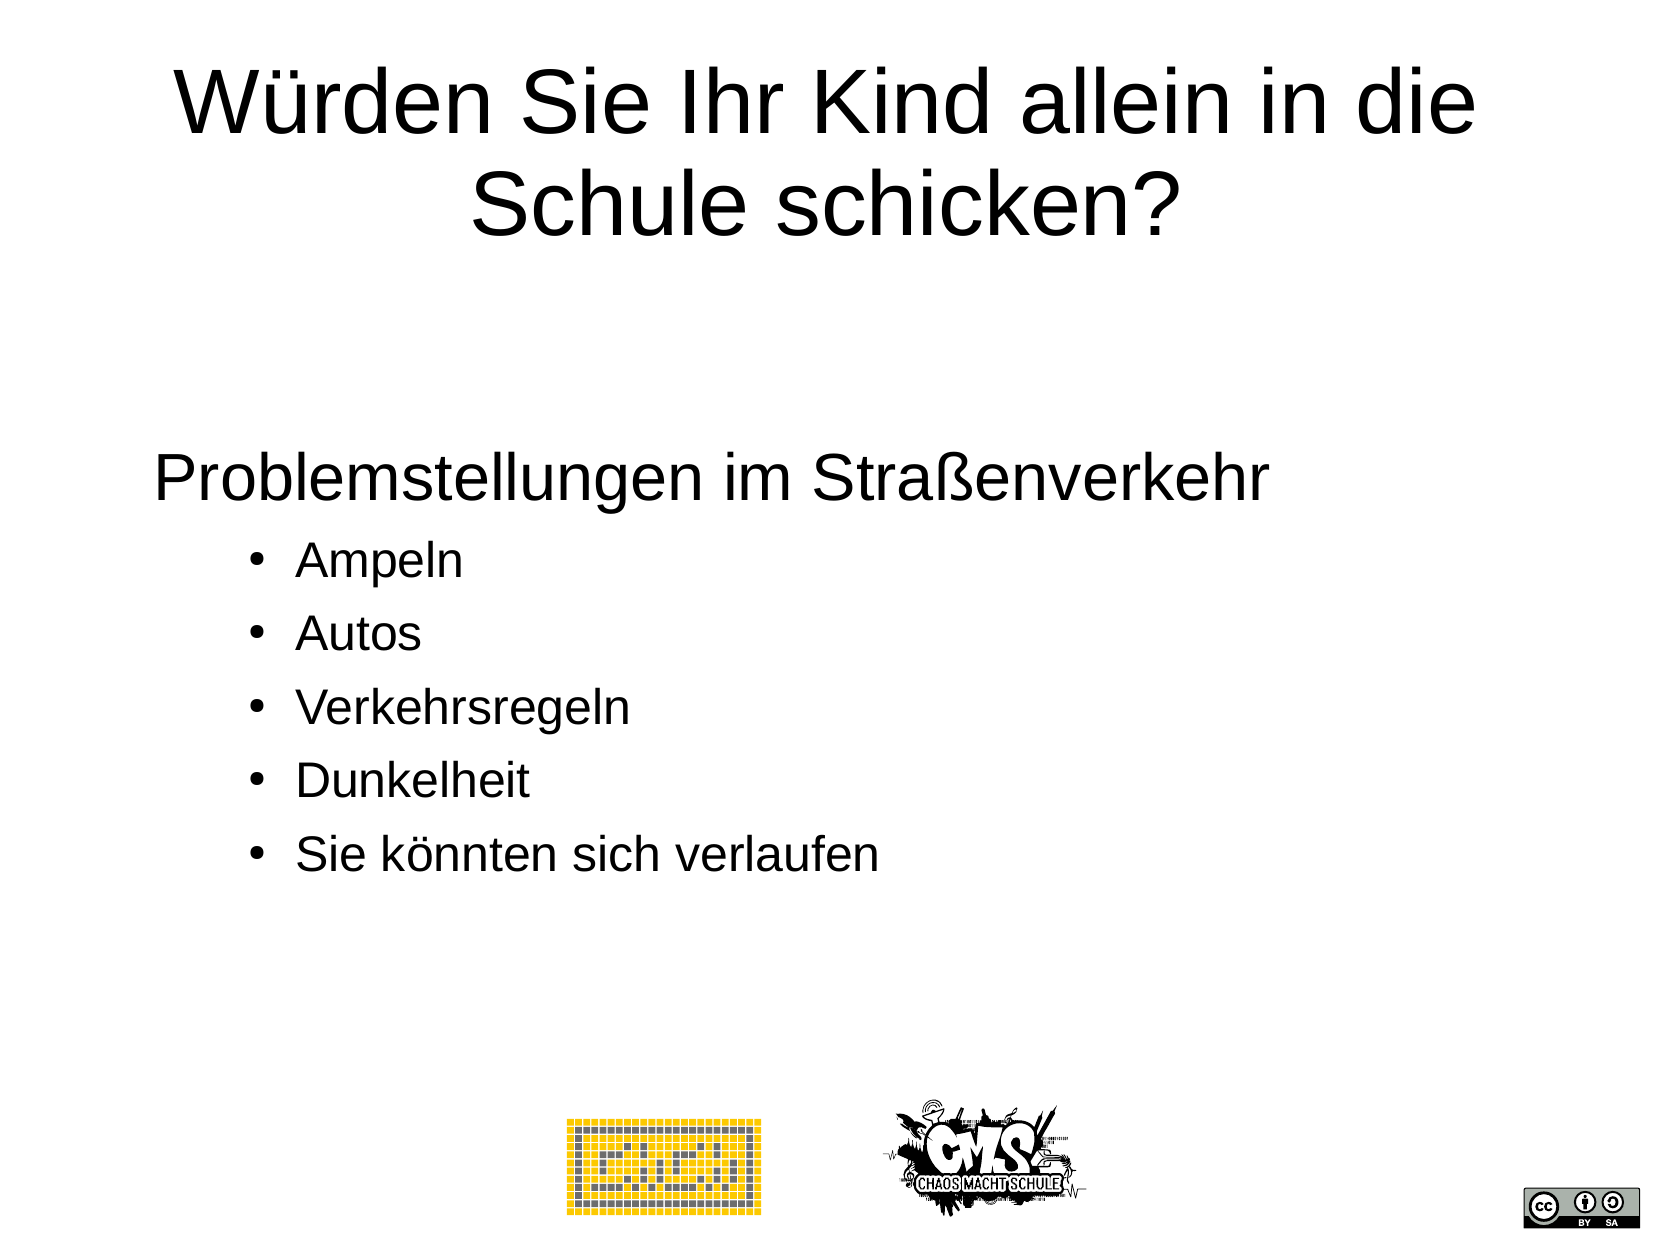

# Würden Sie Ihr Kind allein in die Schule schicken?
Problemstellungen im Straßenverkehr
Ampeln
Autos
Verkehrsregeln
Dunkelheit
Sie könnten sich verlaufen